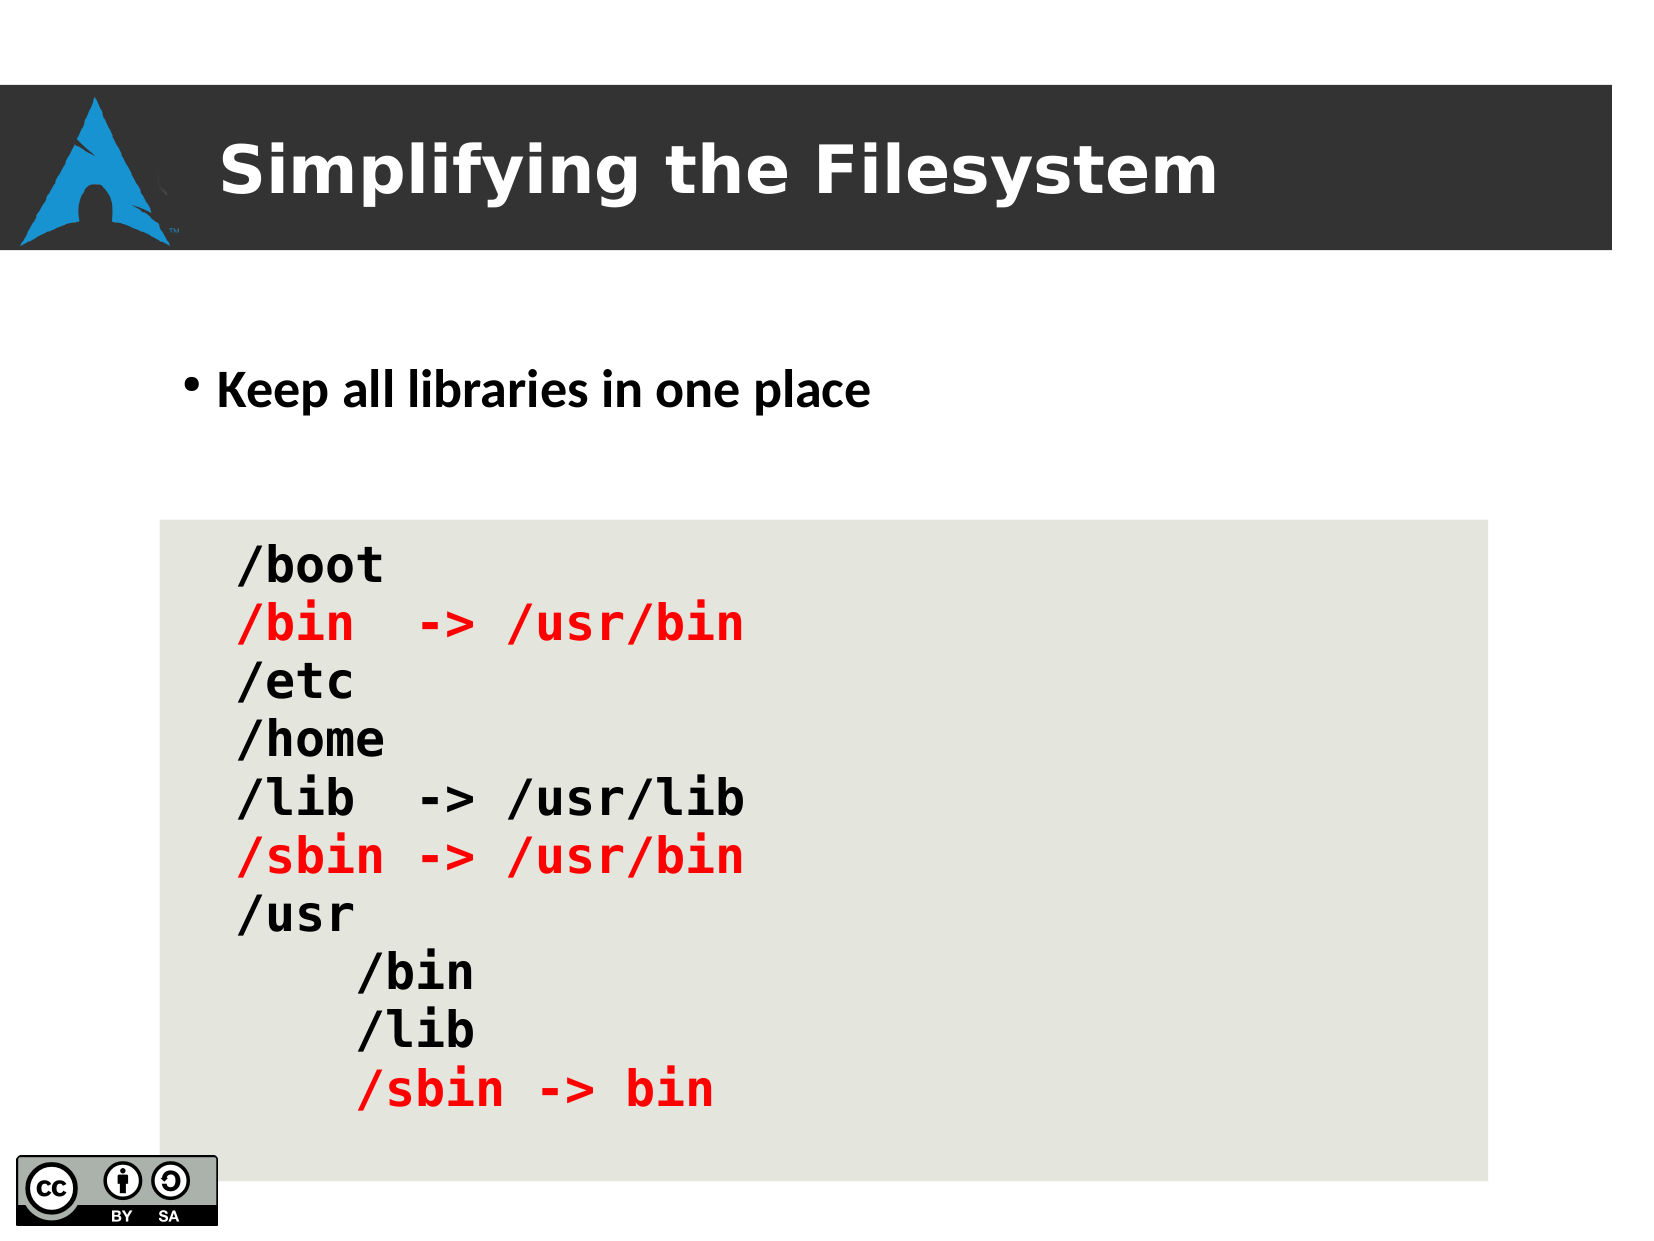

Simplifying the Filesystem
#
Keep all libraries in one place
/boot
/bin -> /usr/bin
/etc
/home
/lib -> /usr/lib
/sbin -> /usr/bin
/usr
 /bin
 /lib
 /sbin -> bin